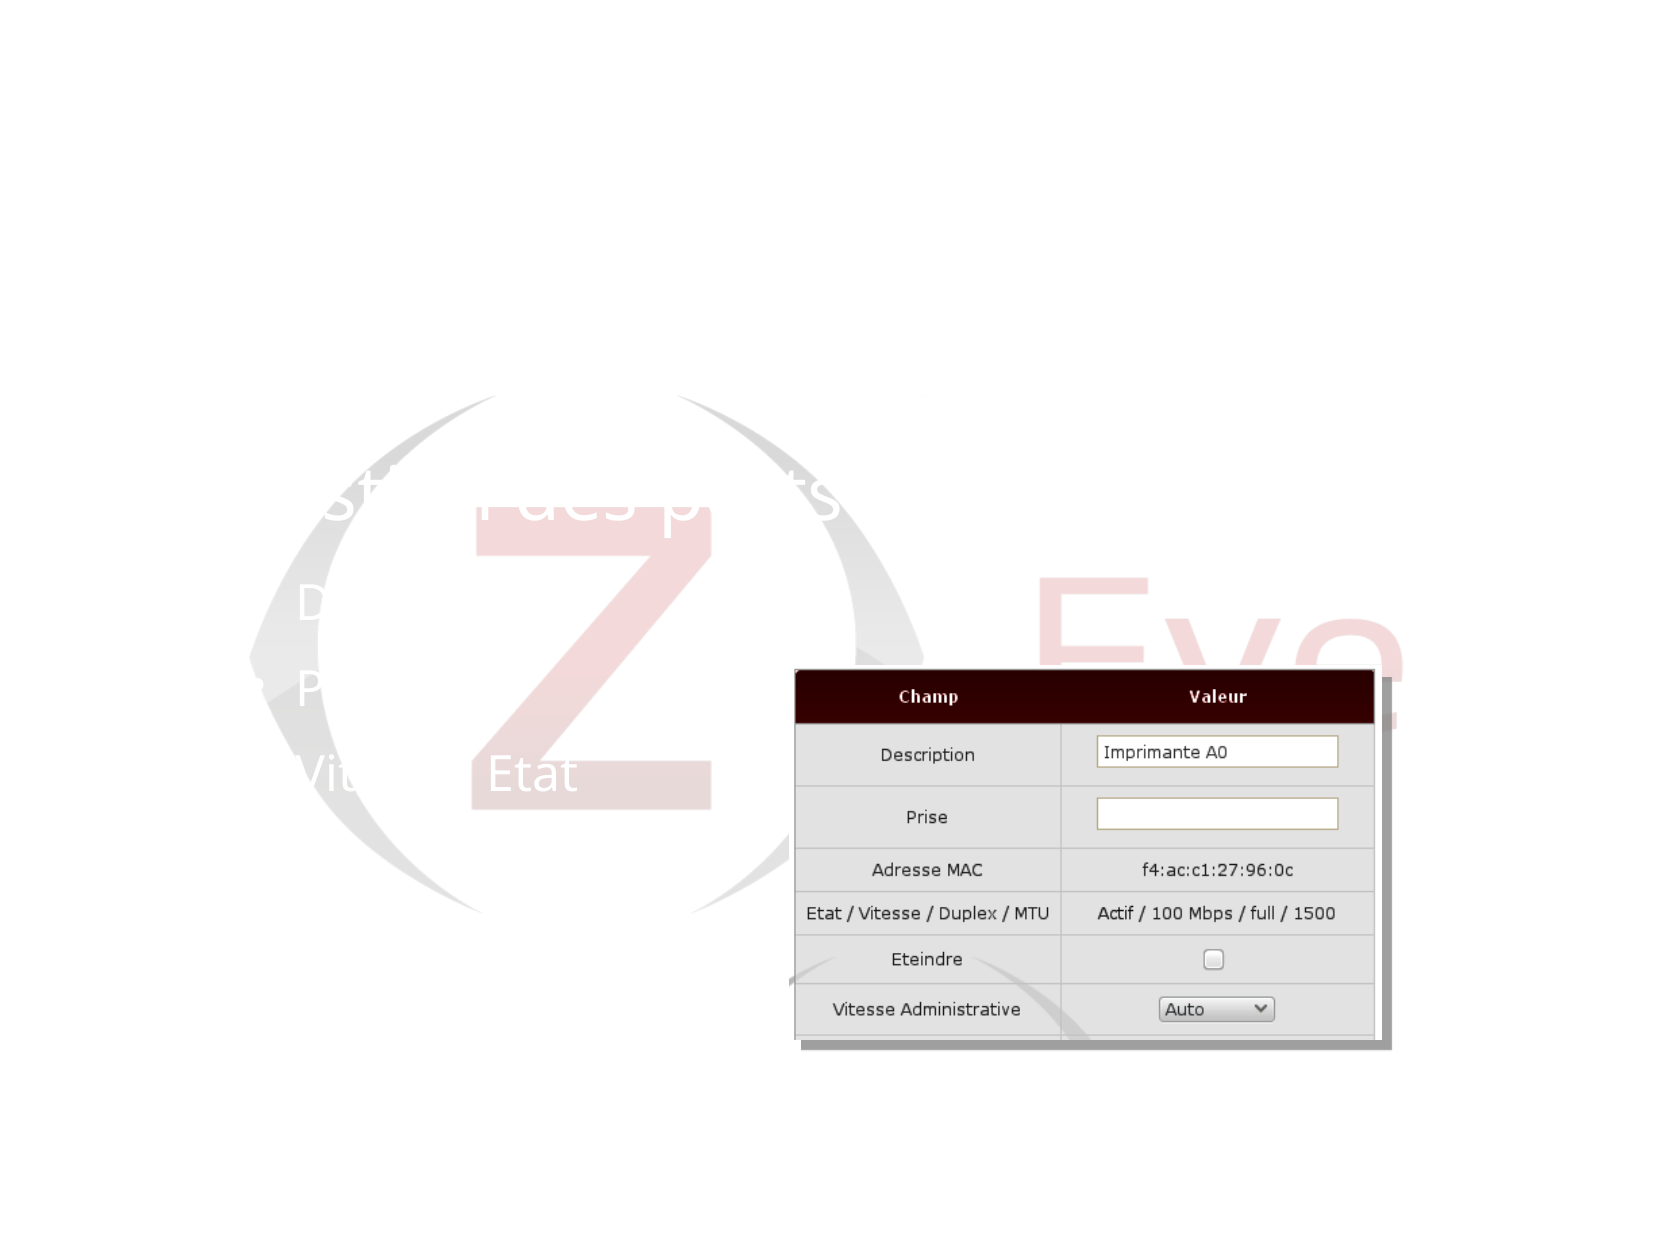

Monitoring et gestion réseau
# Gestion d'équipements réseau
Gestion des ports d'équipement
Description
Prise
Vitesse, Etat